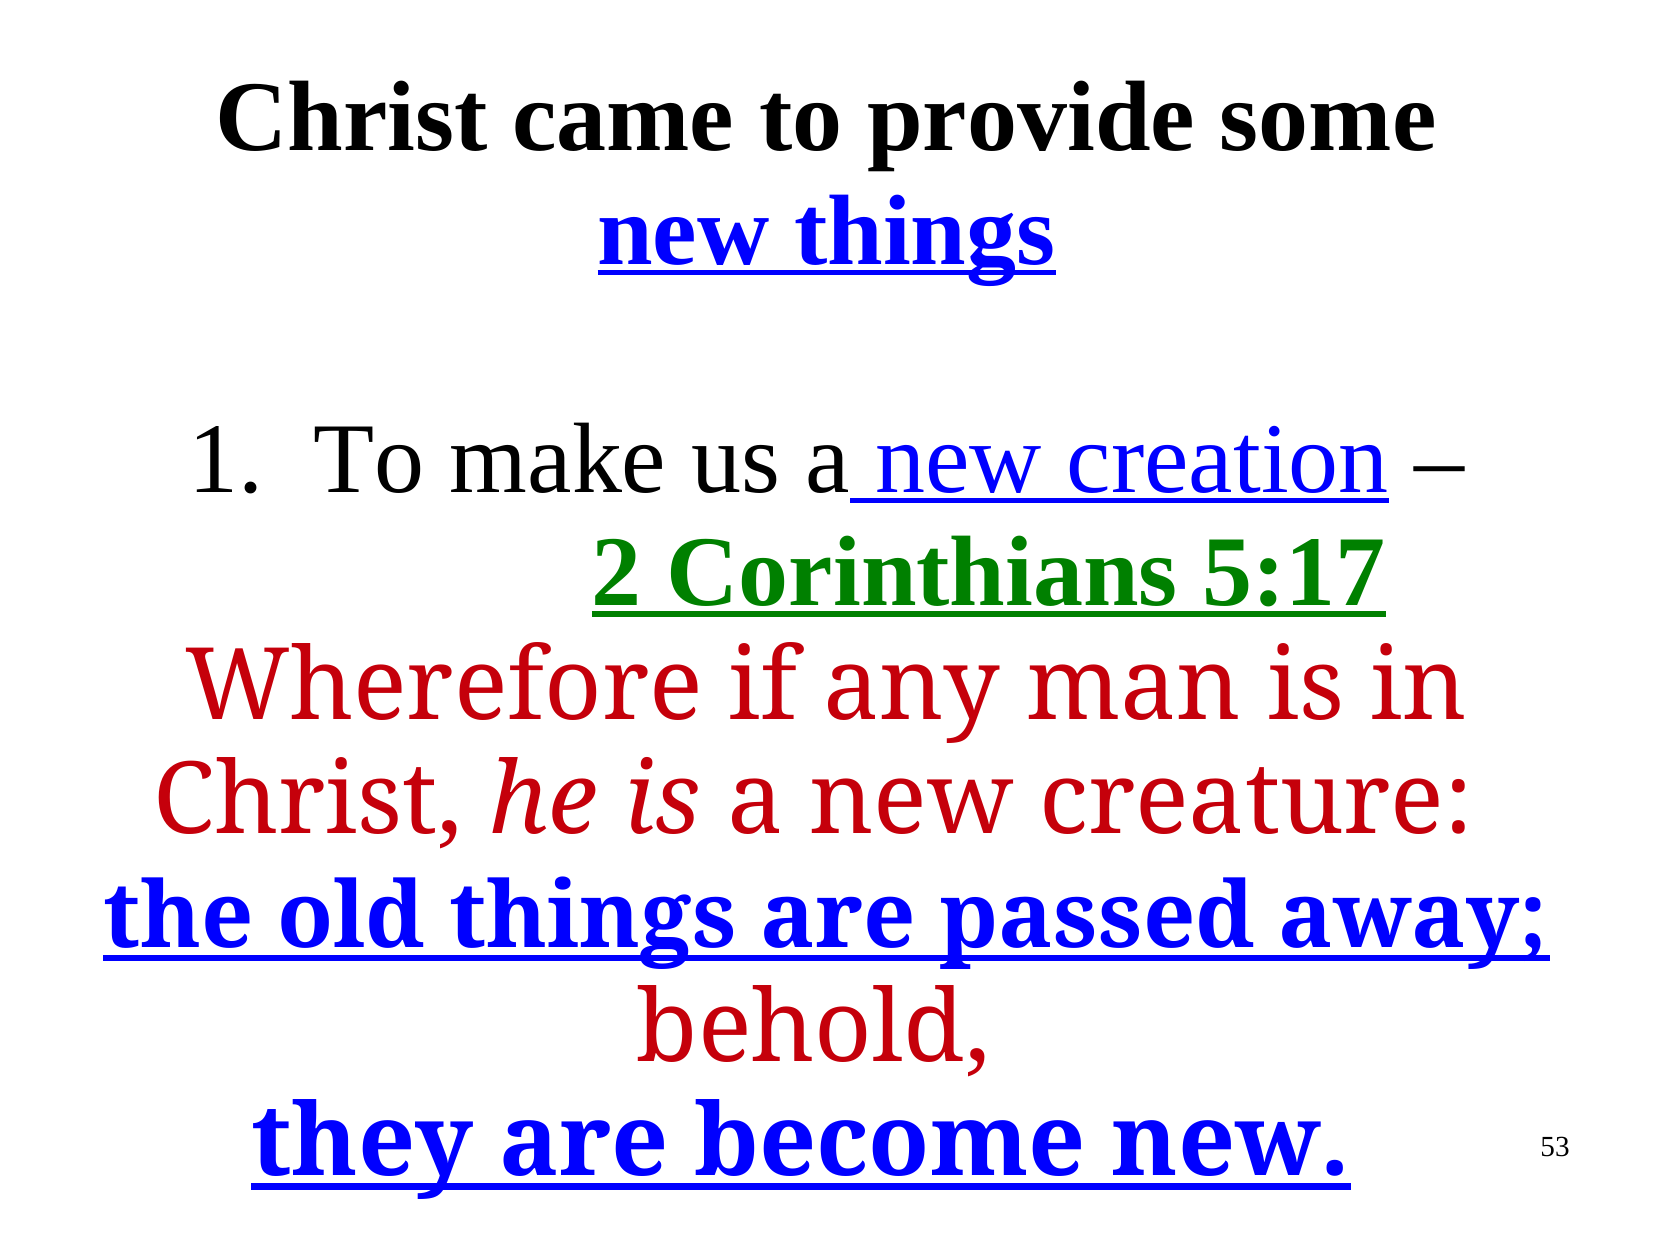

Christ came to provide some
new things
1. To make us a new creation –
 2 Corinthians 5:17
Wherefore if any man is in Christ, he is a new creature:
the old things are passed away; behold,
they are become new.
53